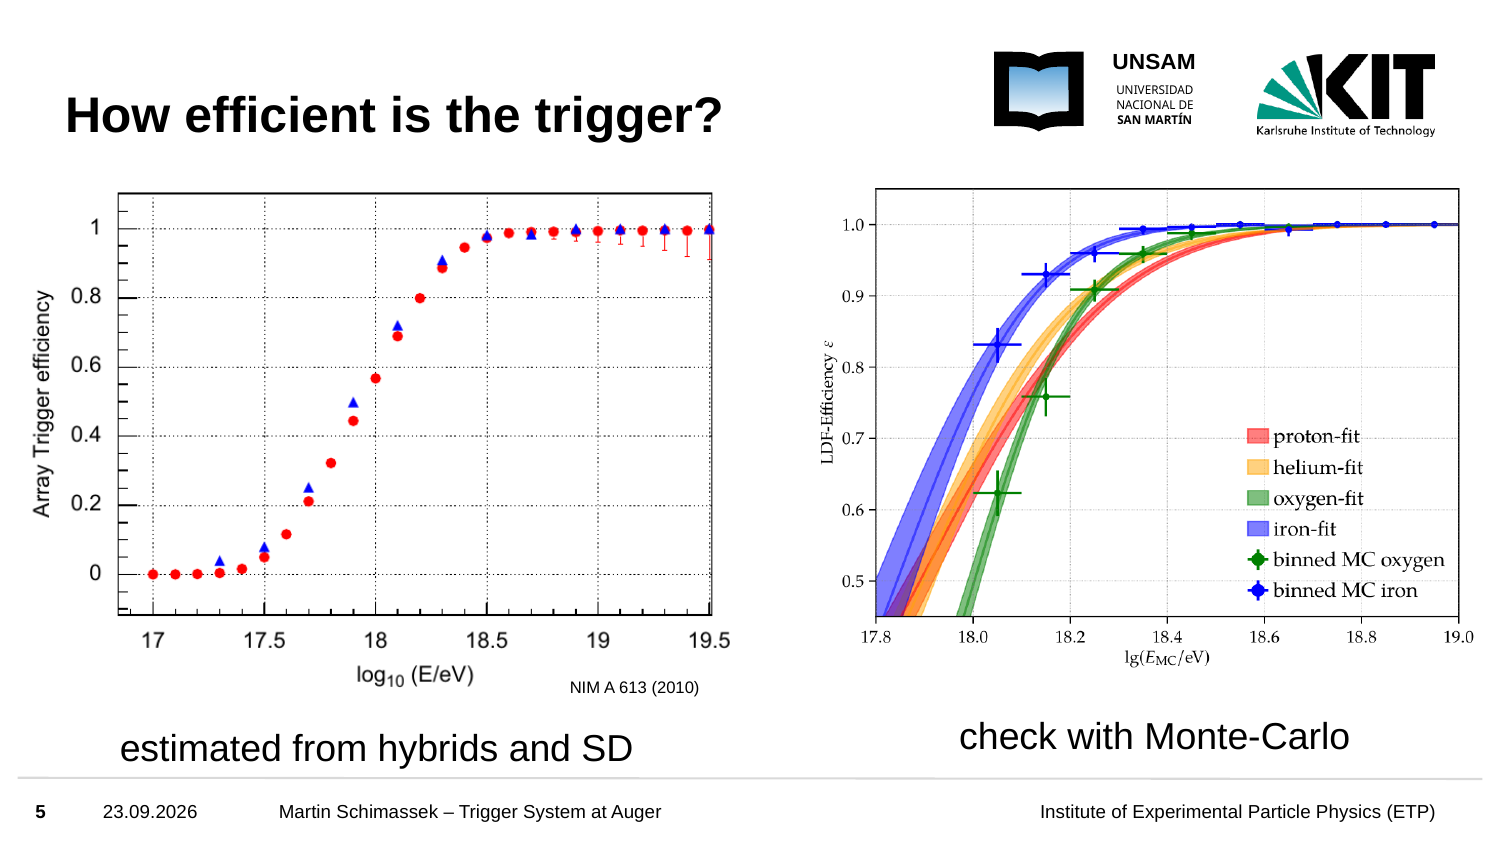

# How efficient is the trigger?
NIM A 613 (2010)
check with Monte-Carlo
estimated from hybrids and SD